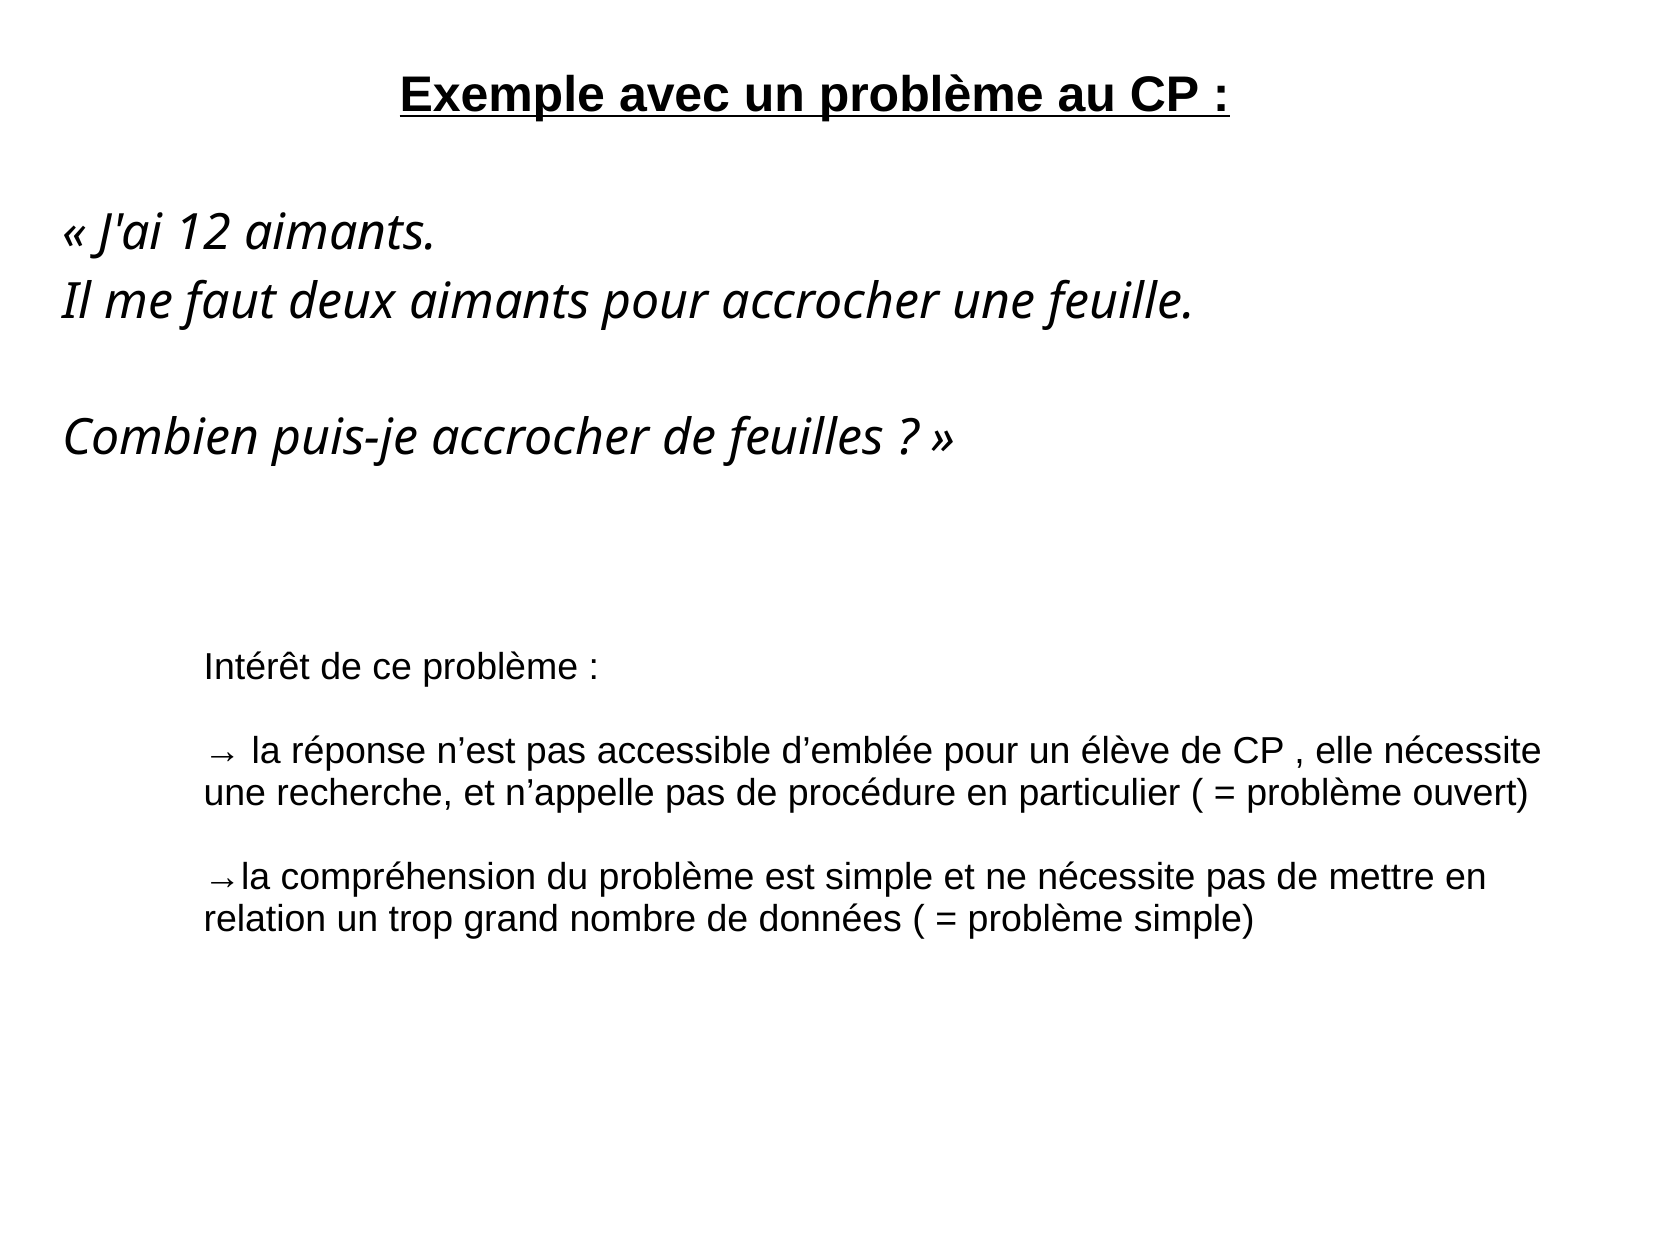

Exemple avec un problème au CP :
« J'ai 12 aimants.
Il me faut deux aimants pour accrocher une feuille.
Combien puis-je accrocher de feuilles ? »
Intérêt de ce problème :
→ la réponse n’est pas accessible d’emblée pour un élève de CP , elle nécessite une recherche, et n’appelle pas de procédure en particulier ( = problème ouvert)
→la compréhension du problème est simple et ne nécessite pas de mettre en
relation un trop grand nombre de données ( = problème simple)